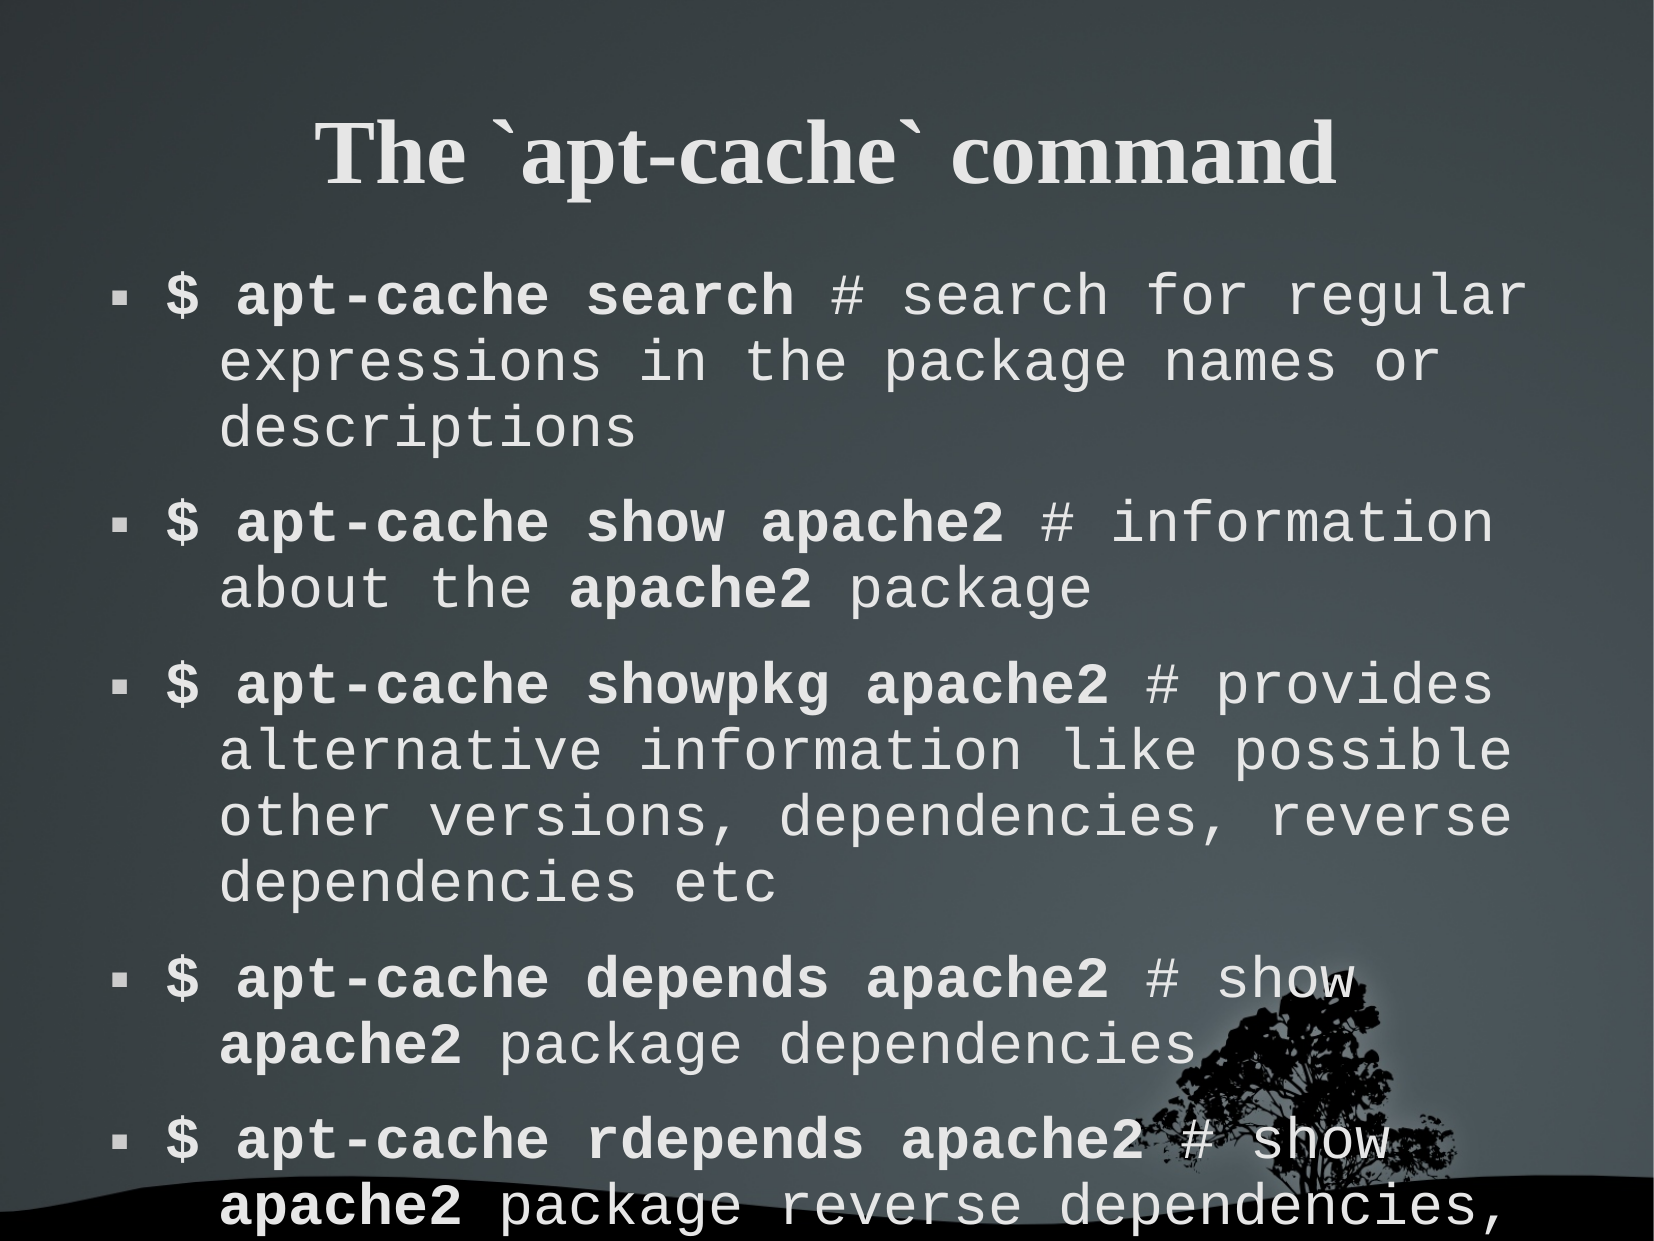

# The `apt-cache` command
$ apt-cache search # search for regular expressions in the package names or descriptions
$ apt-cache show apache2 # information about the apache2 package
$ apt-cache showpkg apache2 # provides alternative information like possible other versions, dependencies, reverse dependencies etc
$ apt-cache depends apache2 # show apache2 package dependencies
$ apt-cache rdepends apache2 # show apache2 package reverse dependencies, i.e. packages that depend from it
$ apt-cache stats # statistics about installed packages